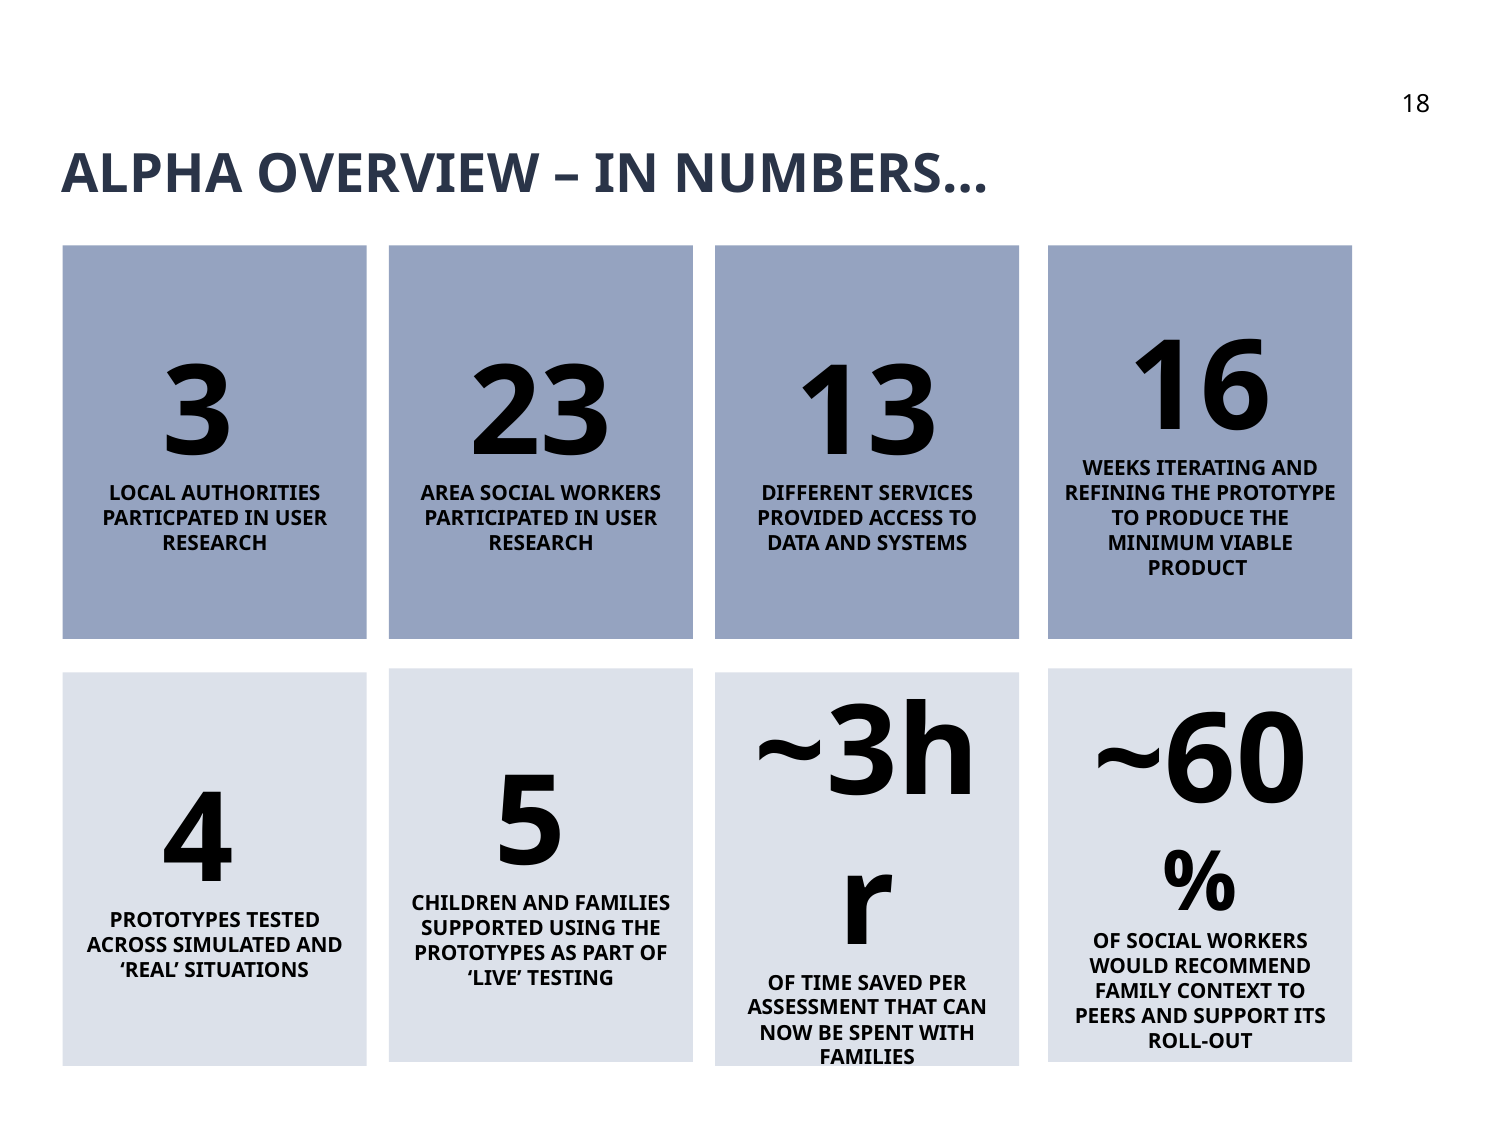

ALPHA OVERVIEW – IN NUMBERS…
3
LOCAL AUTHORITIES PARTICPATED IN USER RESEARCH
23
AREA SOCIAL WORKERS PARTICIPATED IN USER RESEARCH
13
DIFFERENT SERVICES PROVIDED ACCESS TO DATA AND SYSTEMS
16
WEEKS ITERATING AND REFINING THE PROTOTYPE TO PRODUCE THE MINIMUM VIABLE PRODUCT
5
CHILDREN AND FAMILIES SUPPORTED USING THE PROTOTYPES AS PART OF ‘LIVE’ TESTING
~60%
OF SOCIAL WORKERS WOULD RECOMMEND FAMILY CONTEXT TO PEERS AND SUPPORT ITS ROLL-OUT
4
PROTOTYPES TESTED ACROSS SIMULATED AND ‘REAL’ SITUATIONS
~3hr
OF TIME SAVED PER ASSESSMENT THAT CAN NOW BE SPENT WITH FAMILIES